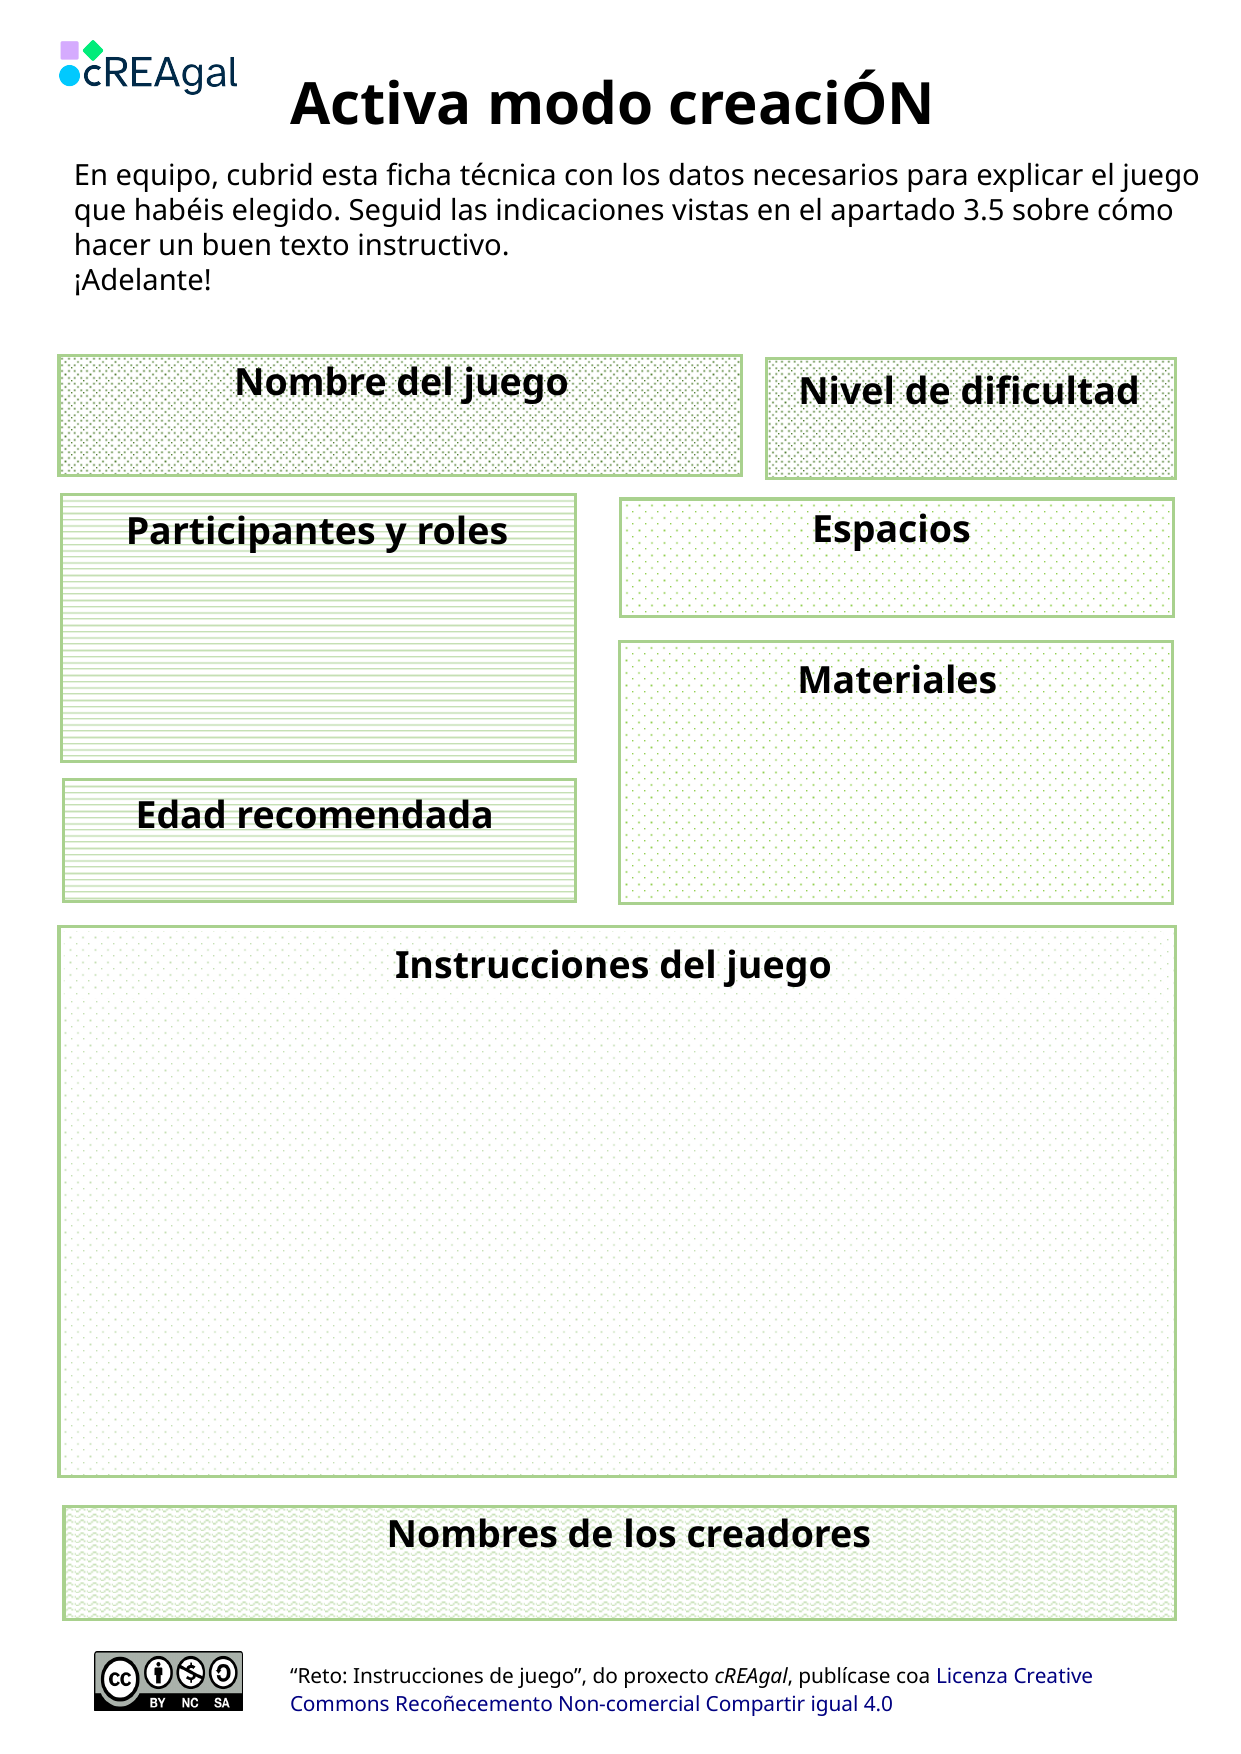

Activa modo creaciÓN
En equipo, cubrid esta ficha técnica con los datos necesarios para explicar el juego que habéis elegido. Seguid las indicaciones vistas en el apartado 3.5 sobre cómo hacer un buen texto instructivo.
¡Adelante!
Nombre del juego
Nivel de dificultad
Participantes y roles
Espacios
Materiales
Edad recomendada
Instrucciones del juego
Nombres de los creadores
“Reto: Instrucciones de juego”, do proxecto cREAgal, publícase coa Licenza Creative
Commons Recoñecemento Non-comercial Compartir igual 4.0